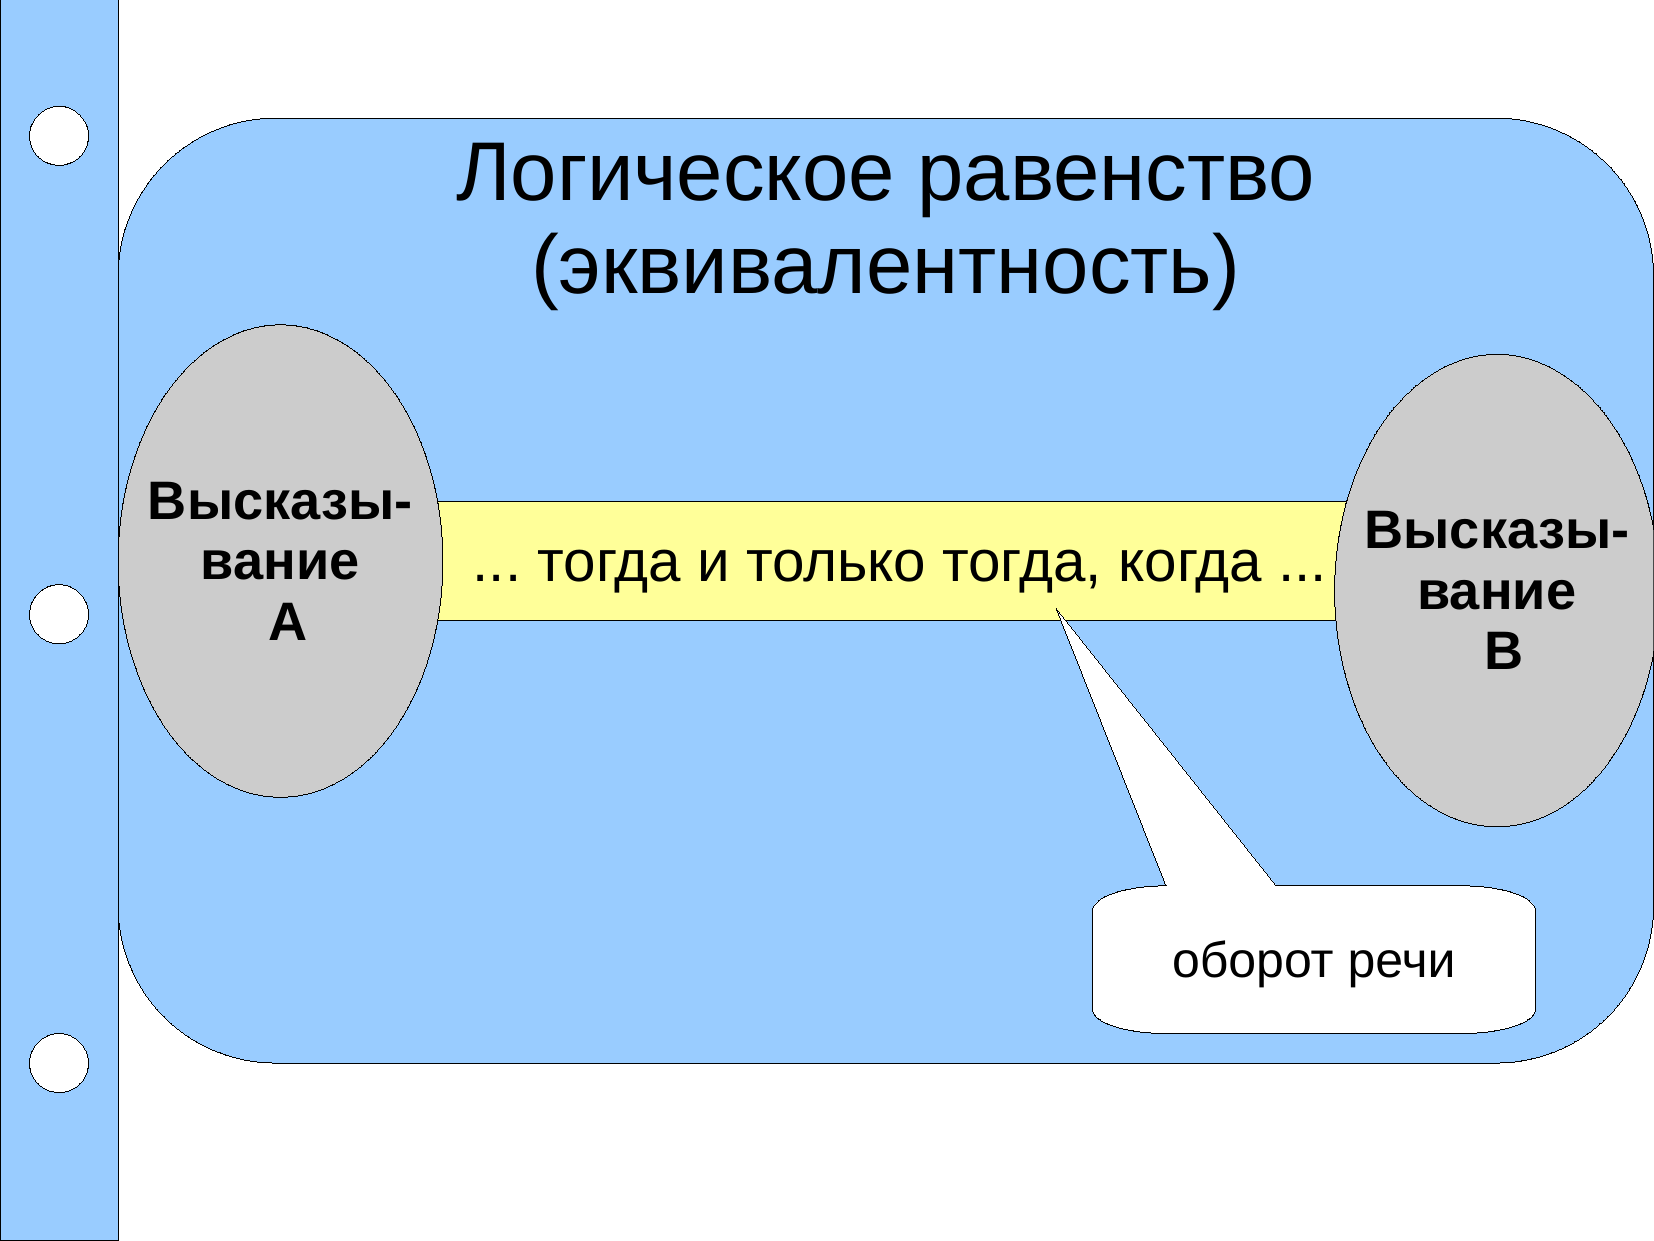

Логическое равенство
(эквивалентность)
Высказы-
вание
 А
Высказы-
вание
 В
... тогда и только тогда, когда ...
оборот речи